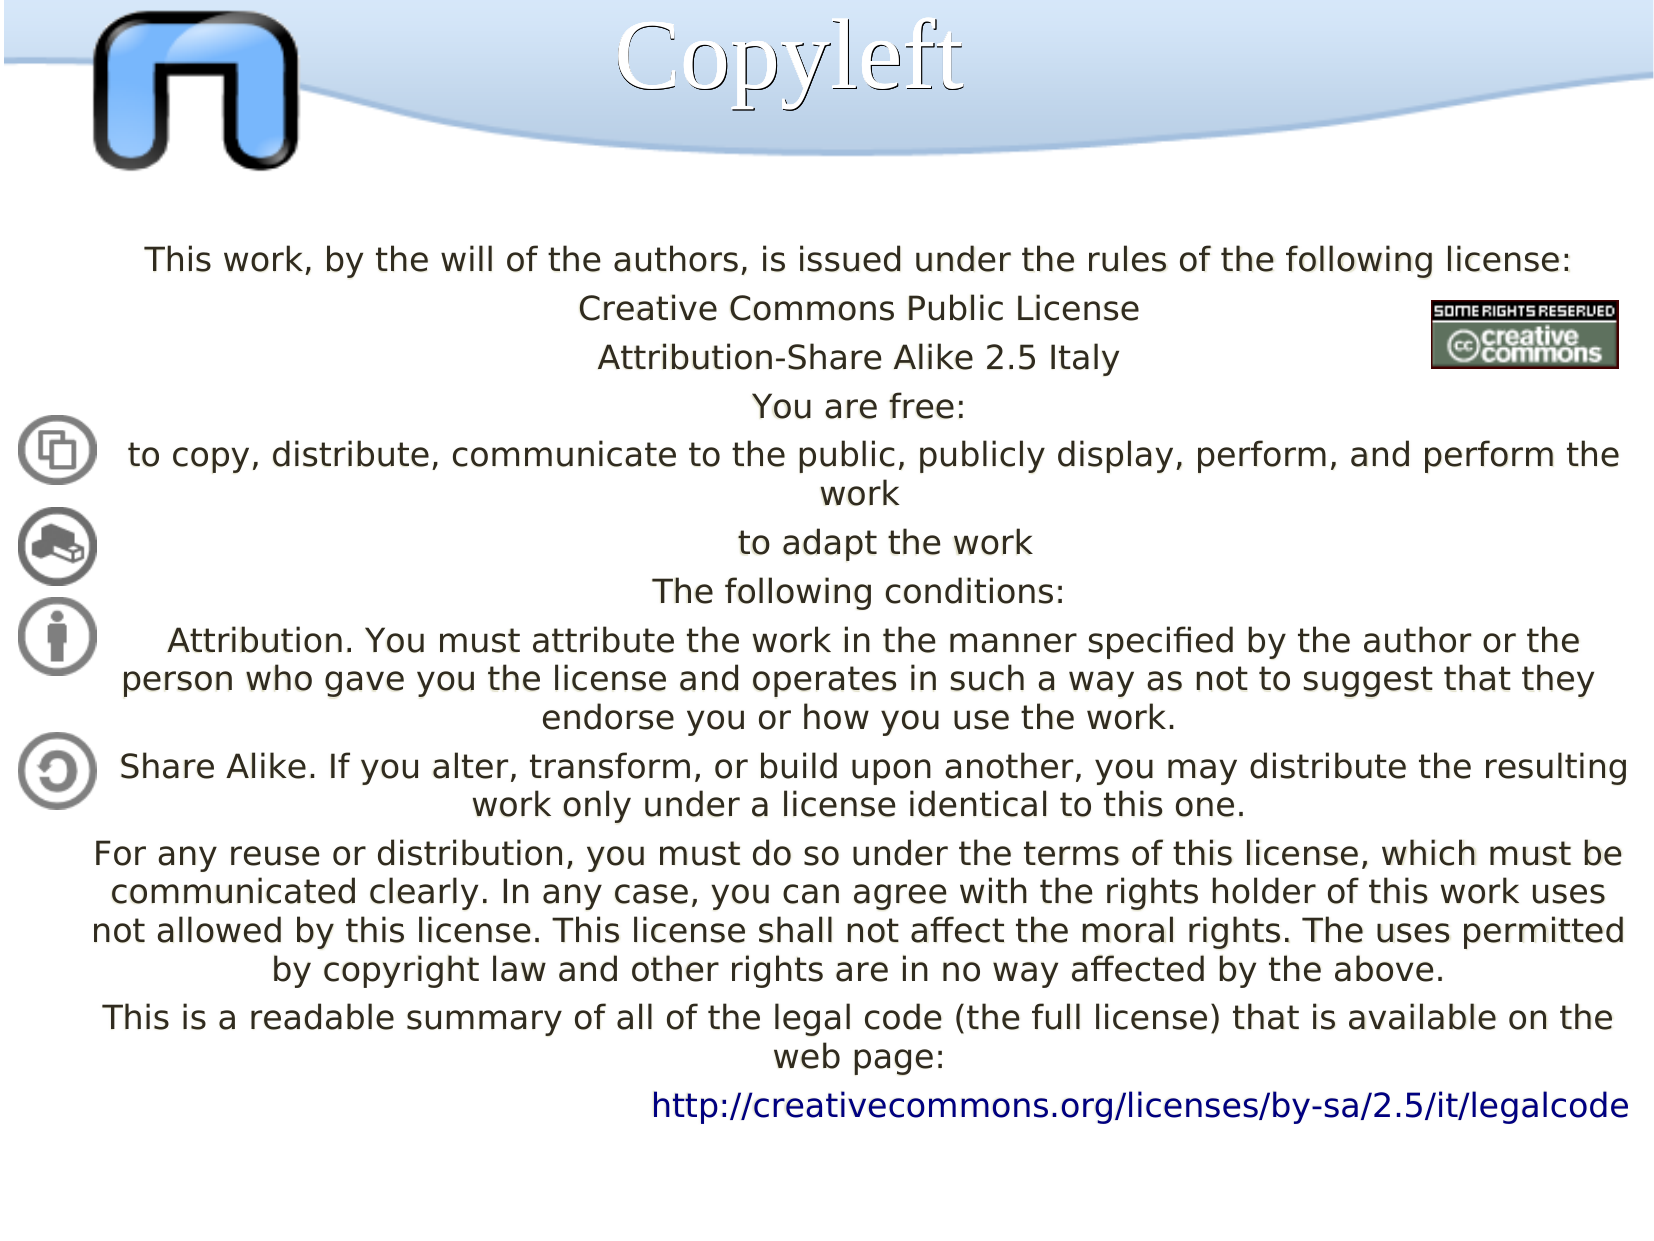

Copyleft
 Copyleft
 Copyleft
# This work, by the will of the authors, is issued under the rules of the following license:
Creative Commons Public License
Attribution-Share Alike 2.5 Italy
You are free:
 to copy, distribute, communicate to the public, publicly display, perform, and perform the work
 to adapt the work
The following conditions:
 Attribution. You must attribute the work in the manner specified by the author or the person who gave you the license and operates in such a way as not to suggest that they endorse you or how you use the work.
 Share Alike. If you alter, transform, or build upon another, you may distribute the resulting work only under a license identical to this one.
For any reuse or distribution, you must do so under the terms of this license, which must be communicated clearly. In any case, you can agree with the rights holder of this work uses not allowed by this license. This license shall not affect the moral rights. The uses permitted by copyright law and other rights are in no way affected by the above.
This is a readable summary of all of the legal code (the full license) that is available on the web page:
http://creativecommons.org/licenses/by-sa/2.5/it/legalcode